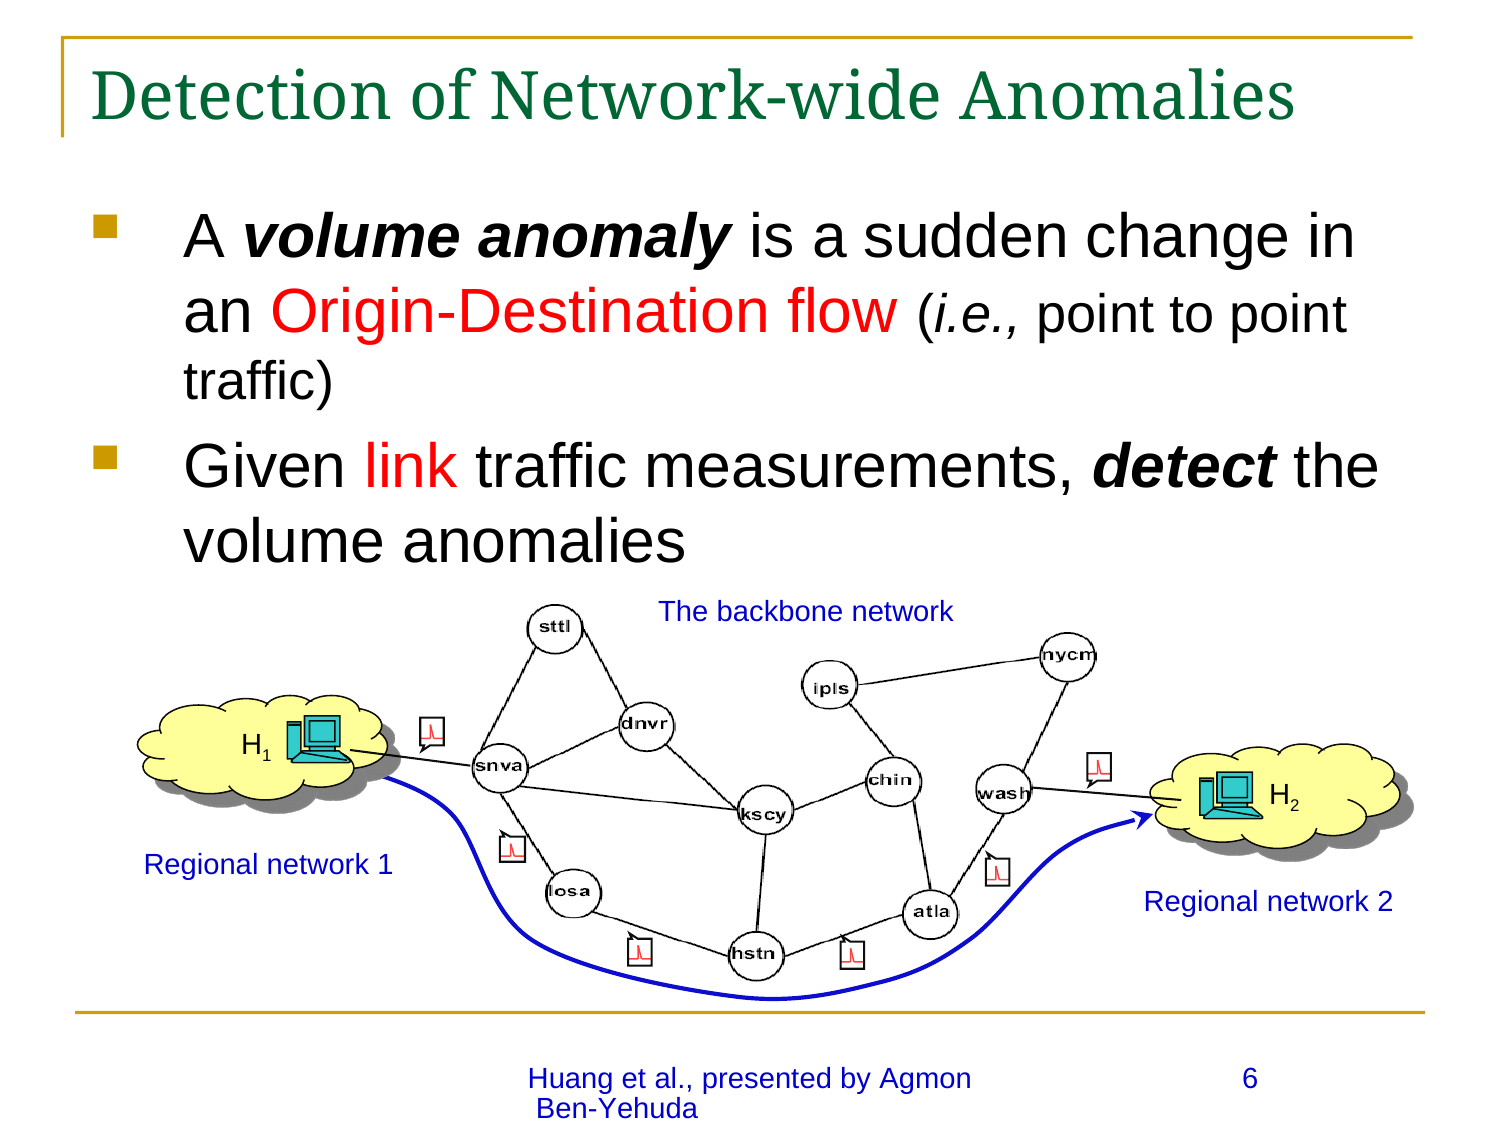

# Detection of Network-wide Anomalies
A volume anomaly is a sudden change in an Origin-Destination flow (i.e., point to point traffic)
Given link traffic measurements, detect the volume anomalies
The backbone network
H1
H2
Regional network 1
Regional network 2
Huang et al., presented by Agmon Ben-Yehuda
6